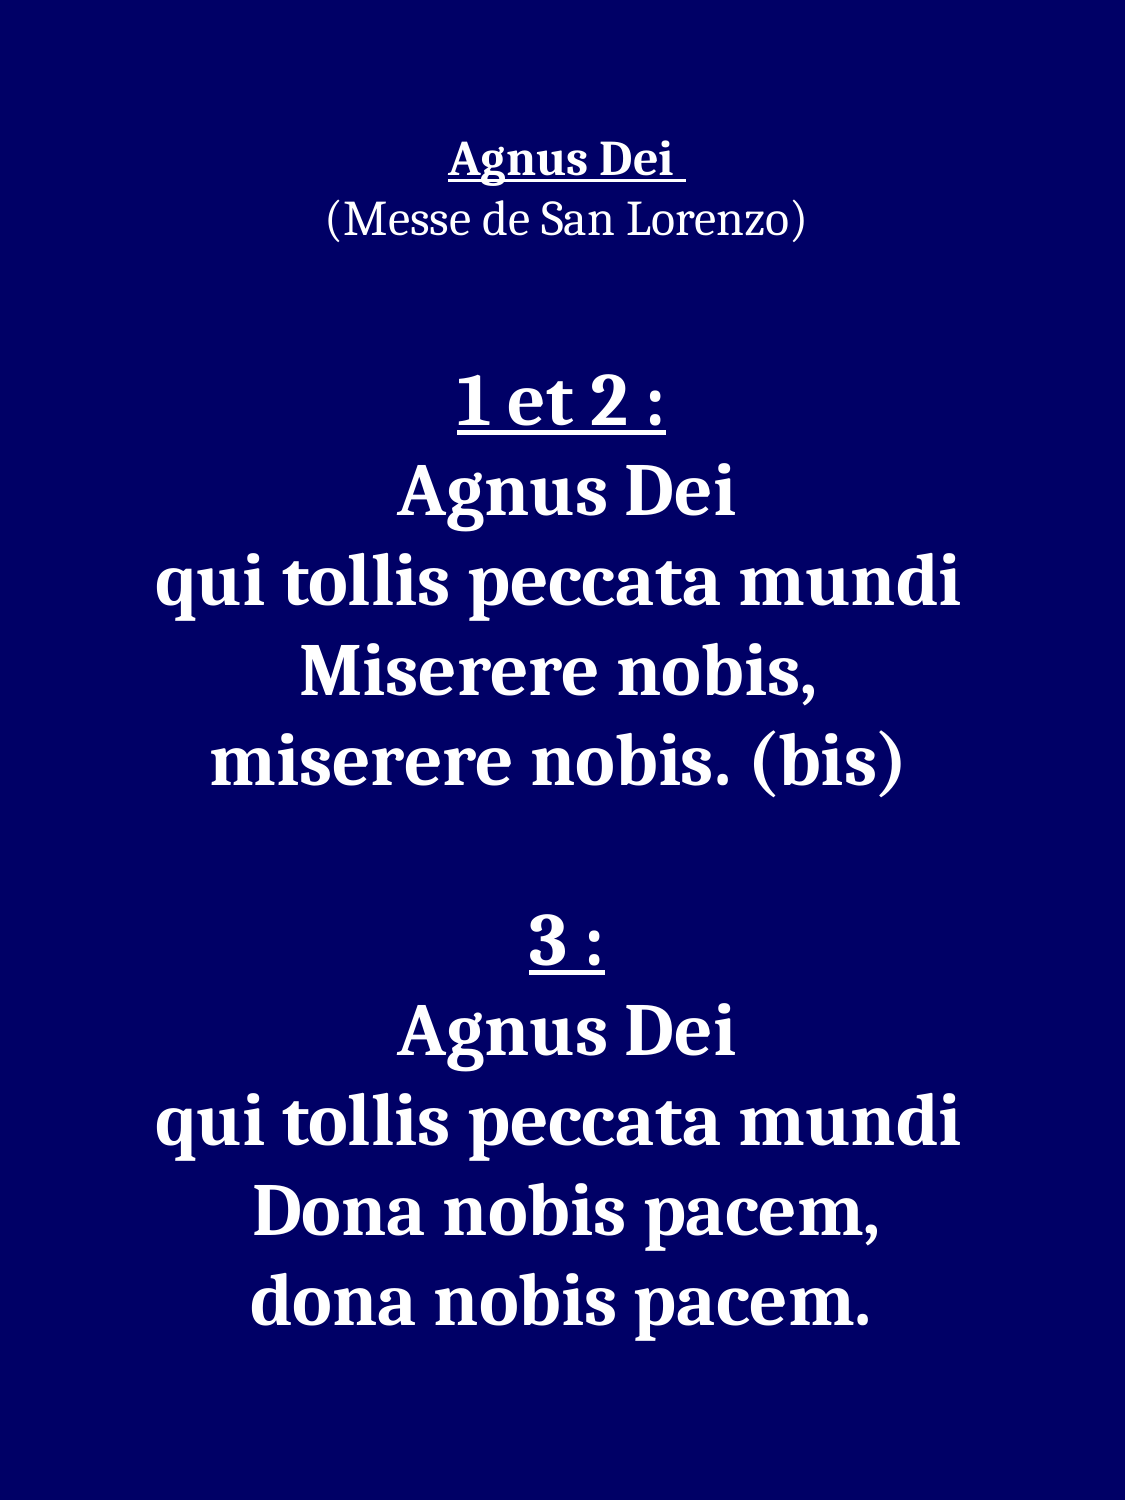

Agnus Dei
(Messe de San Lorenzo)
1 et 2 :
Agnus Dei
qui tollis peccata mundi 
Miserere nobis,
miserere nobis. (bis)
3 :
Agnus Dei
qui tollis peccata mundi 
Dona nobis pacem,
dona nobis pacem.